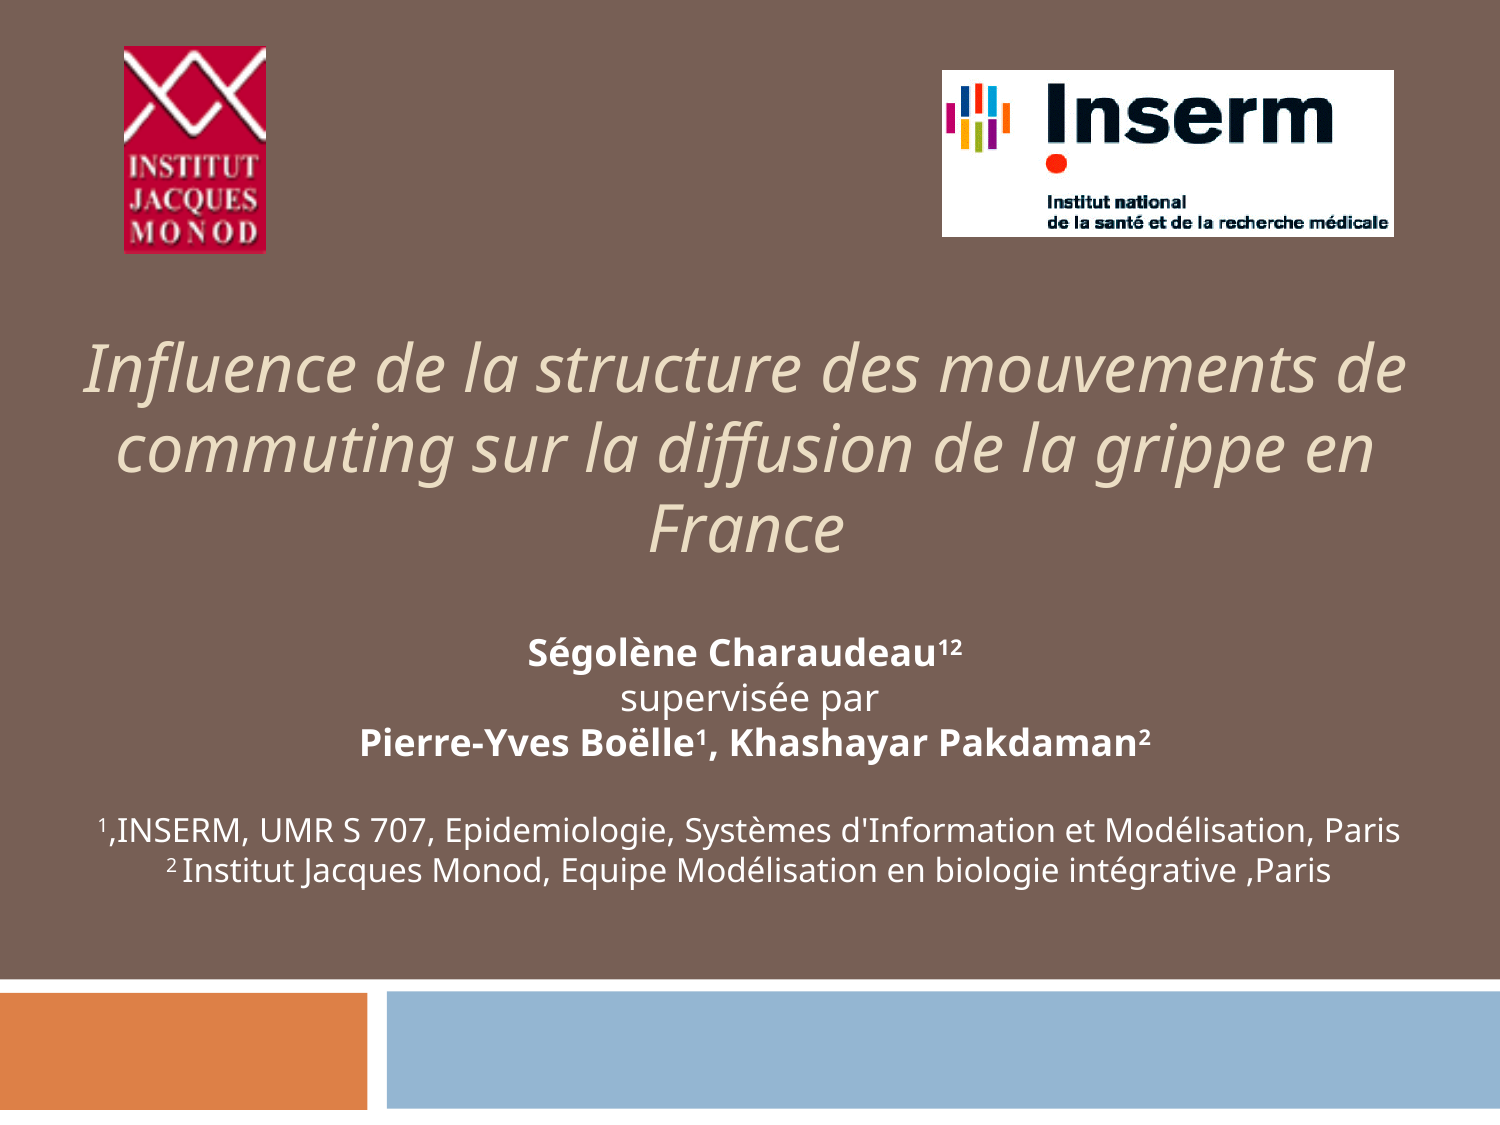

Influence de la structure des mouvements de commuting sur la diffusion de la grippe en France
Ségolène Charaudeau12
supervisée par
 Pierre-Yves Boëlle1, Khashayar Pakdaman2
1,INSERM, UMR S 707, Epidemiologie, Systèmes d'Information et Modélisation, Paris
2 Institut Jacques Monod, Equipe Modélisation en biologie intégrative ,Paris